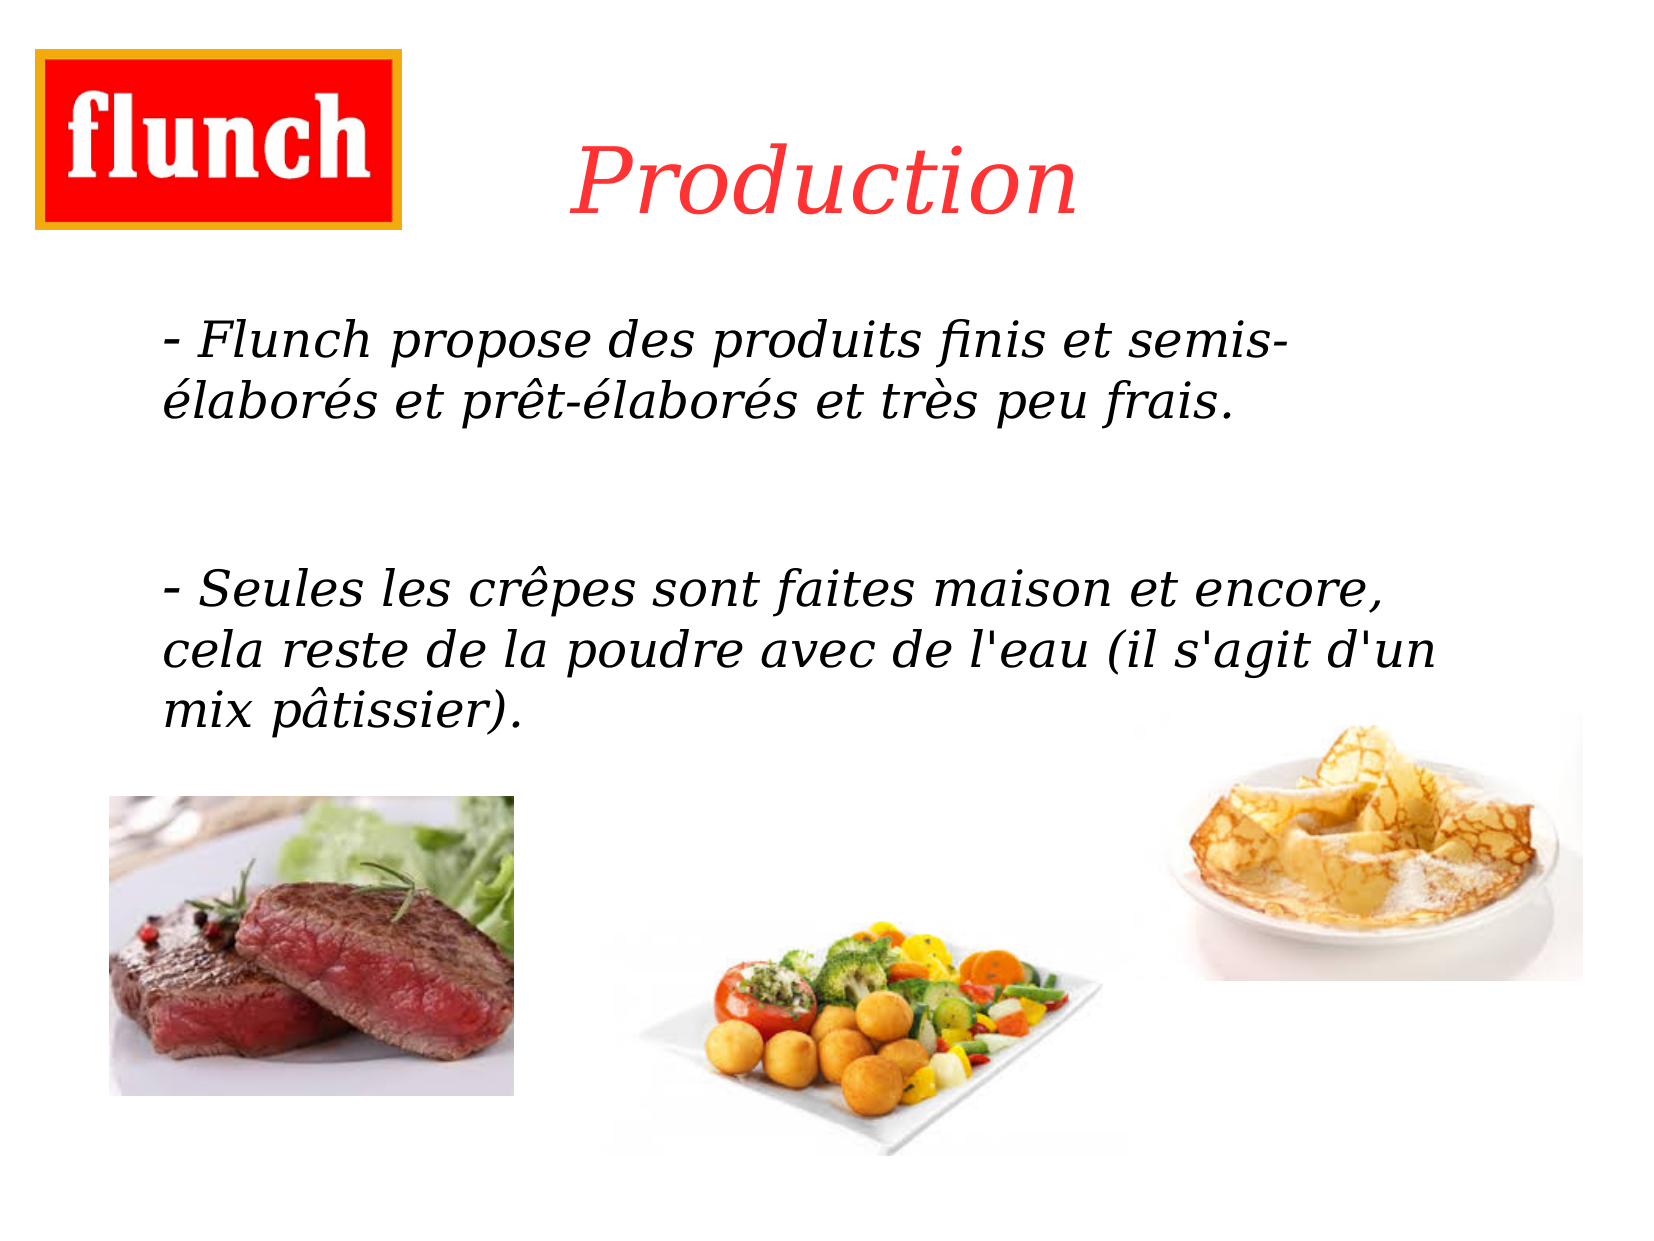

# Production
- Flunch propose des produits finis et semis-élaborés et prêt-élaborés et très peu frais.
- Seules les crêpes sont faites maison et encore, cela reste de la poudre avec de l'eau (il s'agit d'un mix pâtissier).